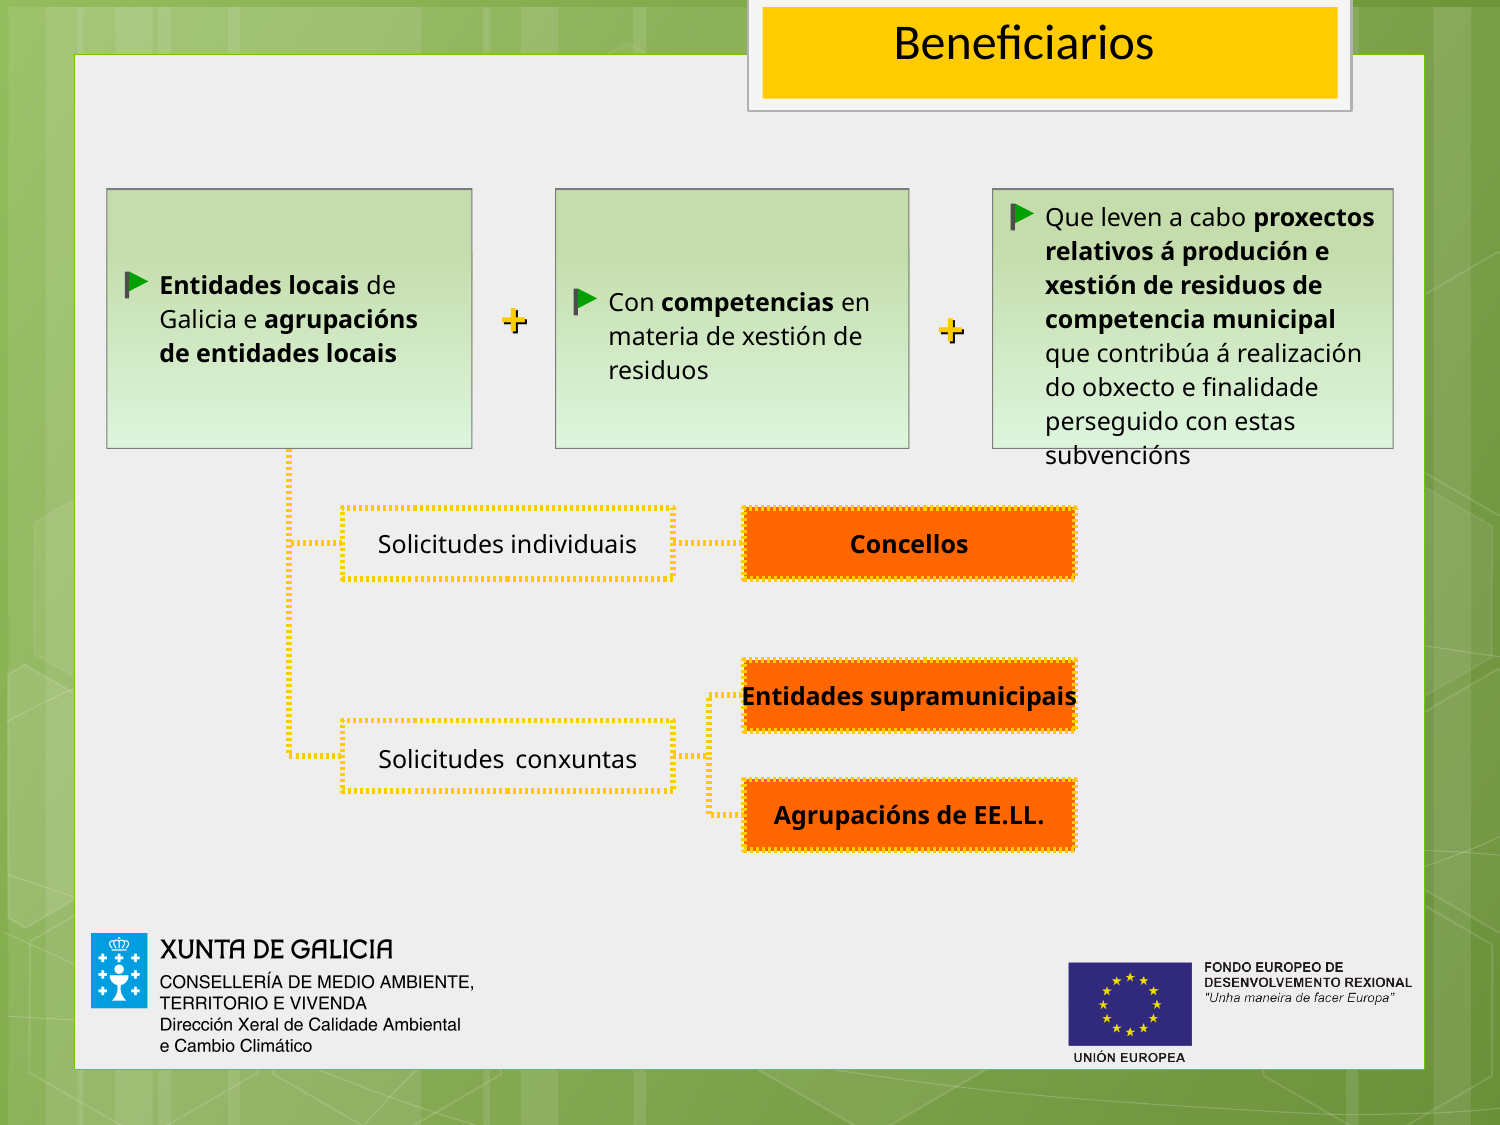

Beneficiarios
Entidades locais de Galicia e agrupacións de entidades locais
Con competencias en materia de xestión de residuos
Que leven a cabo proxectos relativos á produción e xestión de residuos de competencia municipal que contribúa á realización do obxecto e finalidade perseguido con estas subvencións
+
+
Solicitudes individuais
Concellos
Entidades supramunicipais
Solicitudes conxuntas
Agrupacións de EE.LL.